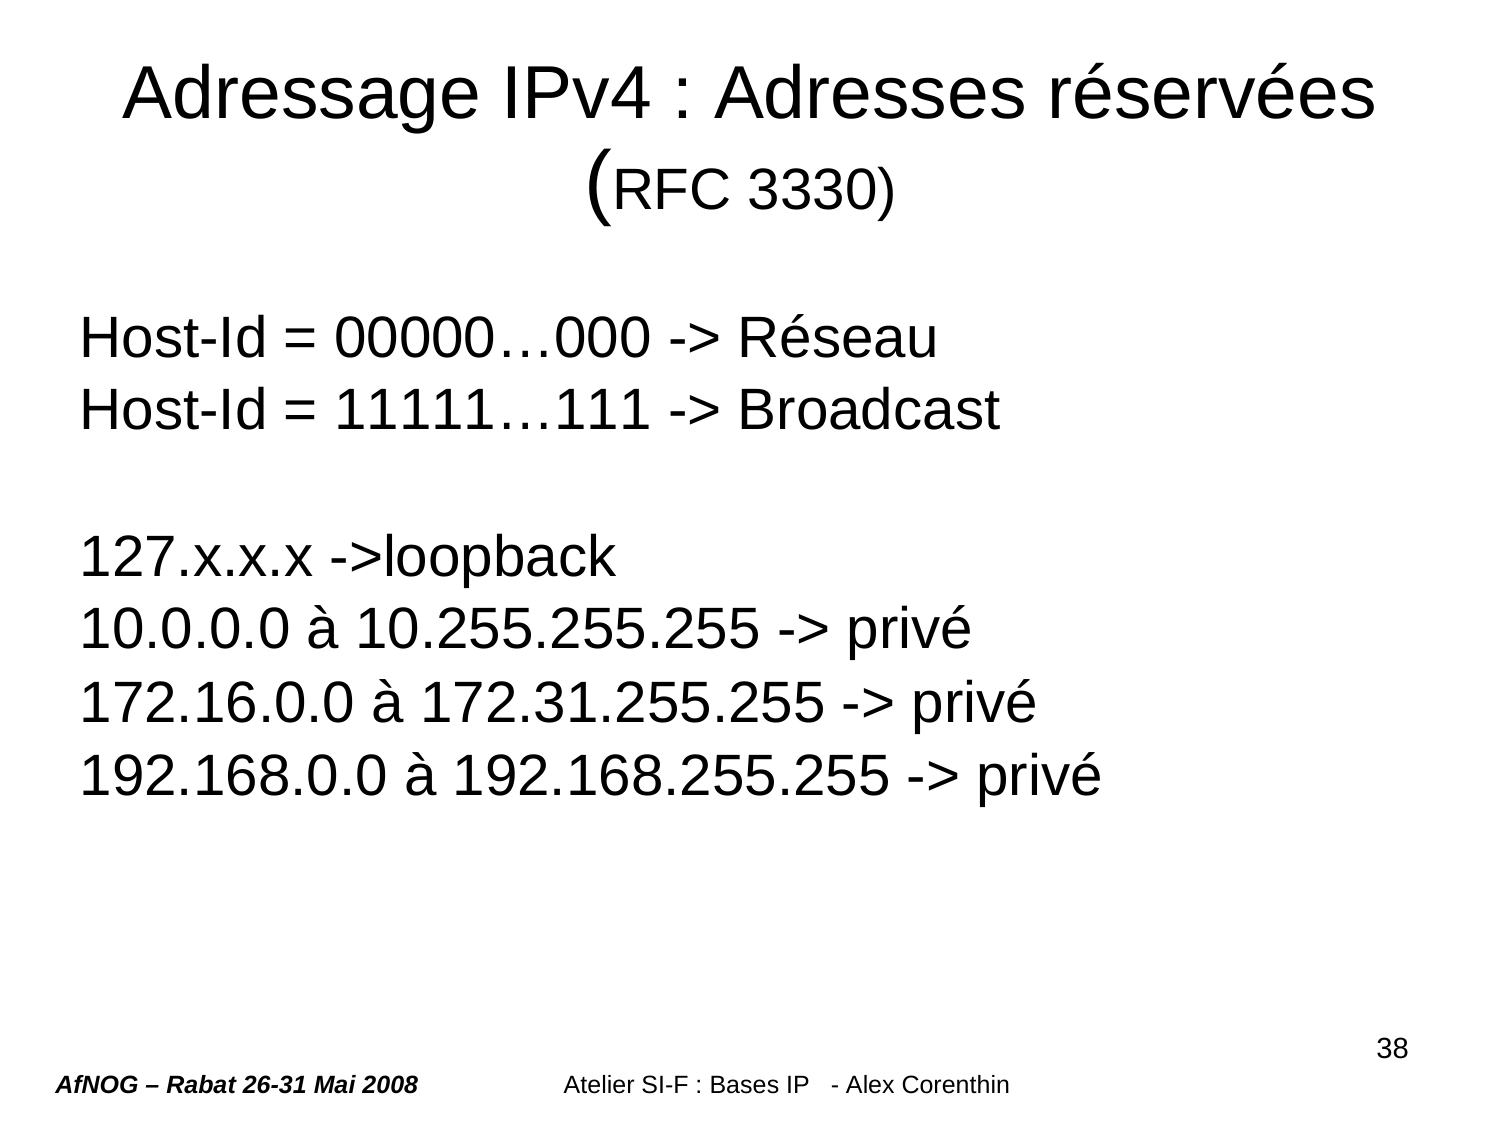

# Adressage IPv4 : Adresses réservées (RFC 3330)
Host-Id = 00000…000 -> Réseau
Host-Id = 11111…111 -> Broadcast
127.x.x.x ->loopback
10.0.0.0 à 10.255.255.255 -> privé
172.16.0.0 à 172.31.255.255 -> privé
192.168.0.0 à 192.168.255.255 -> privé
38